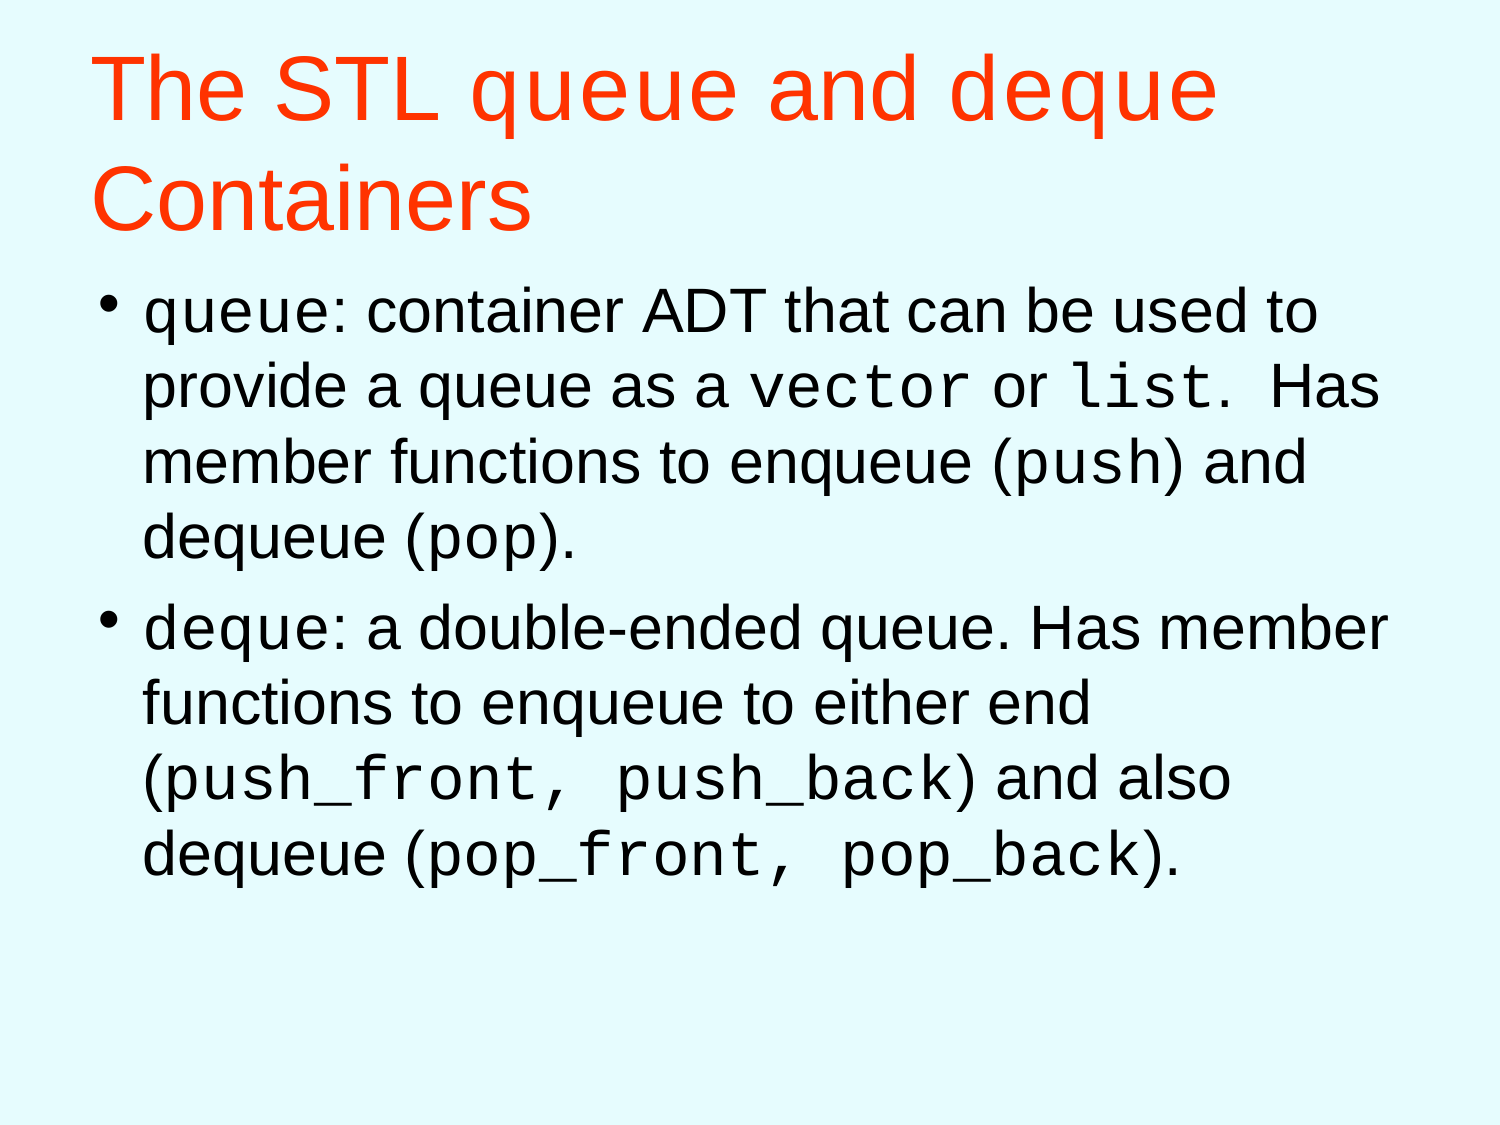

# The STL queue and deque Containers
queue: container ADT that can be used to provide a queue as a vector or list. Has member functions to enqueue (push) and dequeue (pop).
deque: a double-ended queue. Has member functions to enqueue to either end (push_front, push_back) and also dequeue (pop_front, pop_back).